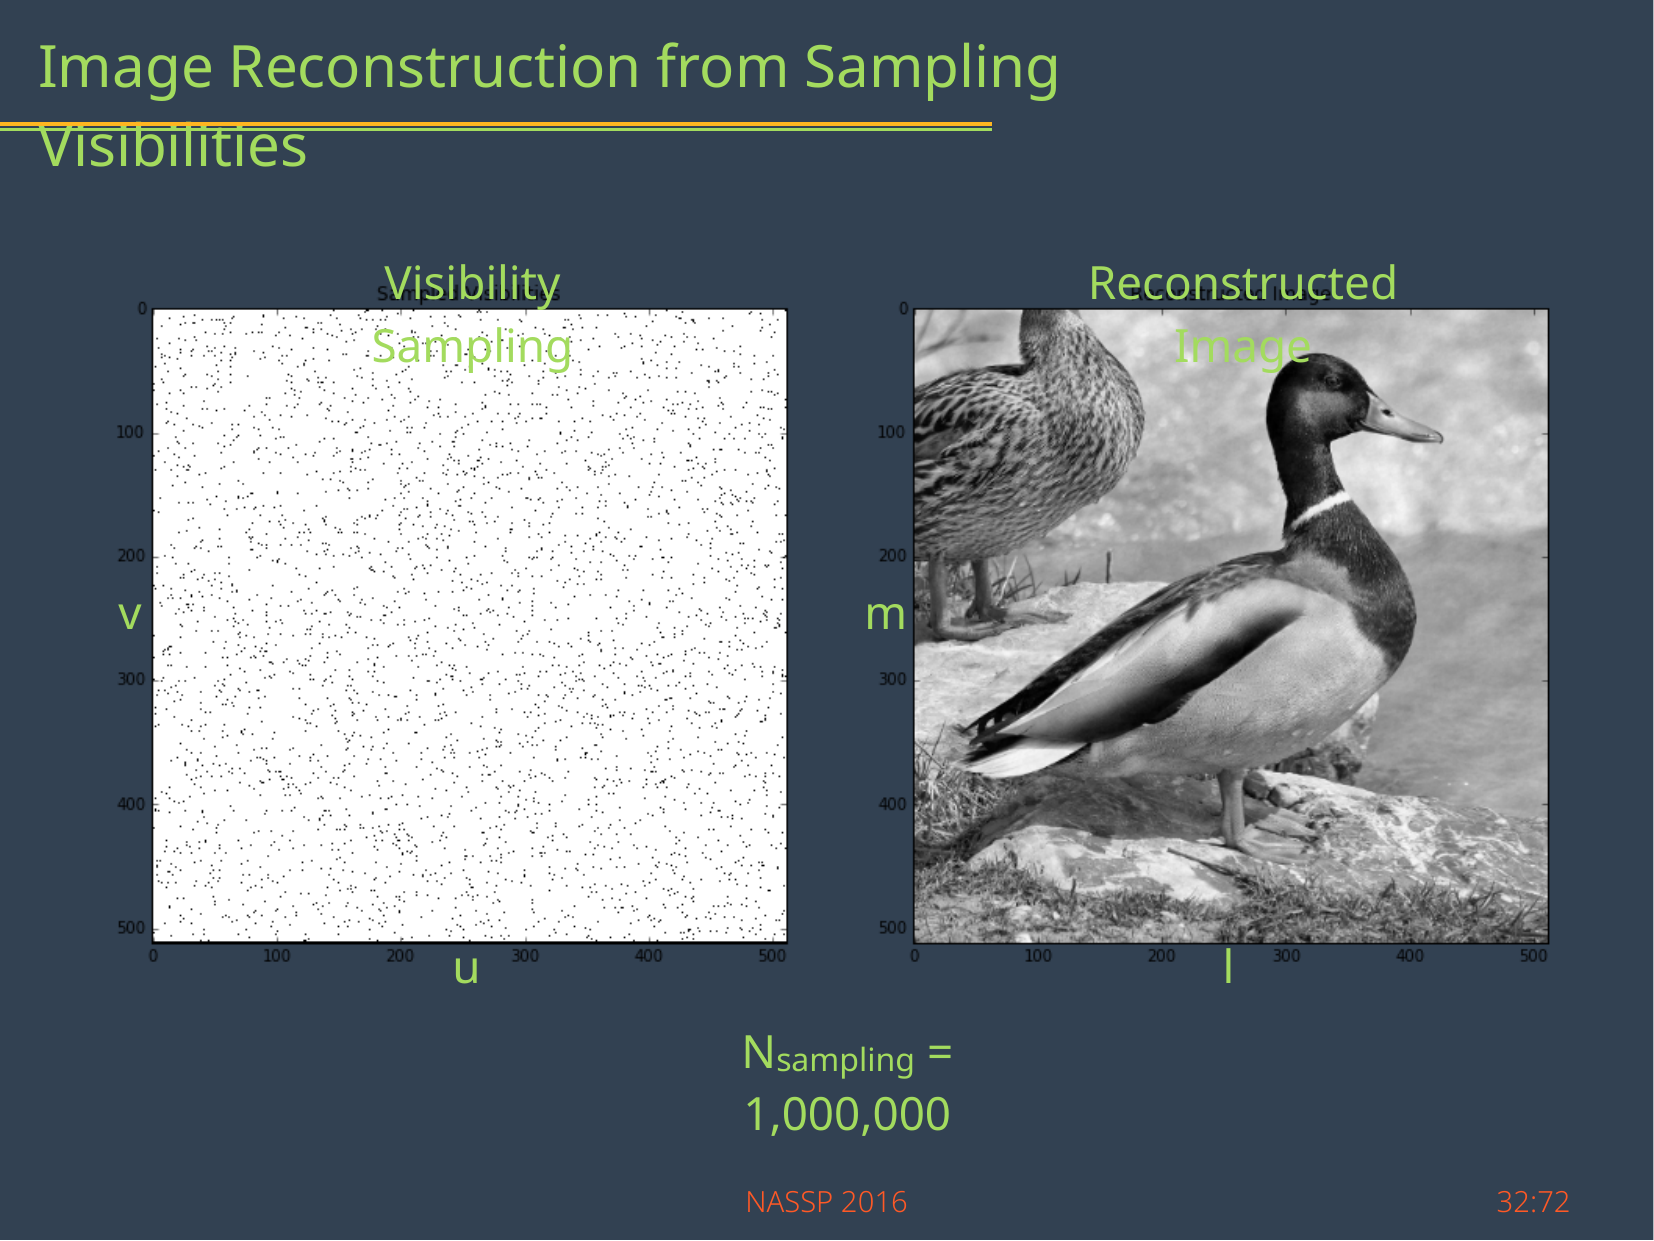

Image Reconstruction from Sampling Visibilities
Visibility Sampling
Reconstructed Image
v
m
u
l
Nsampling = 1,000,000
NASSP 2016
32